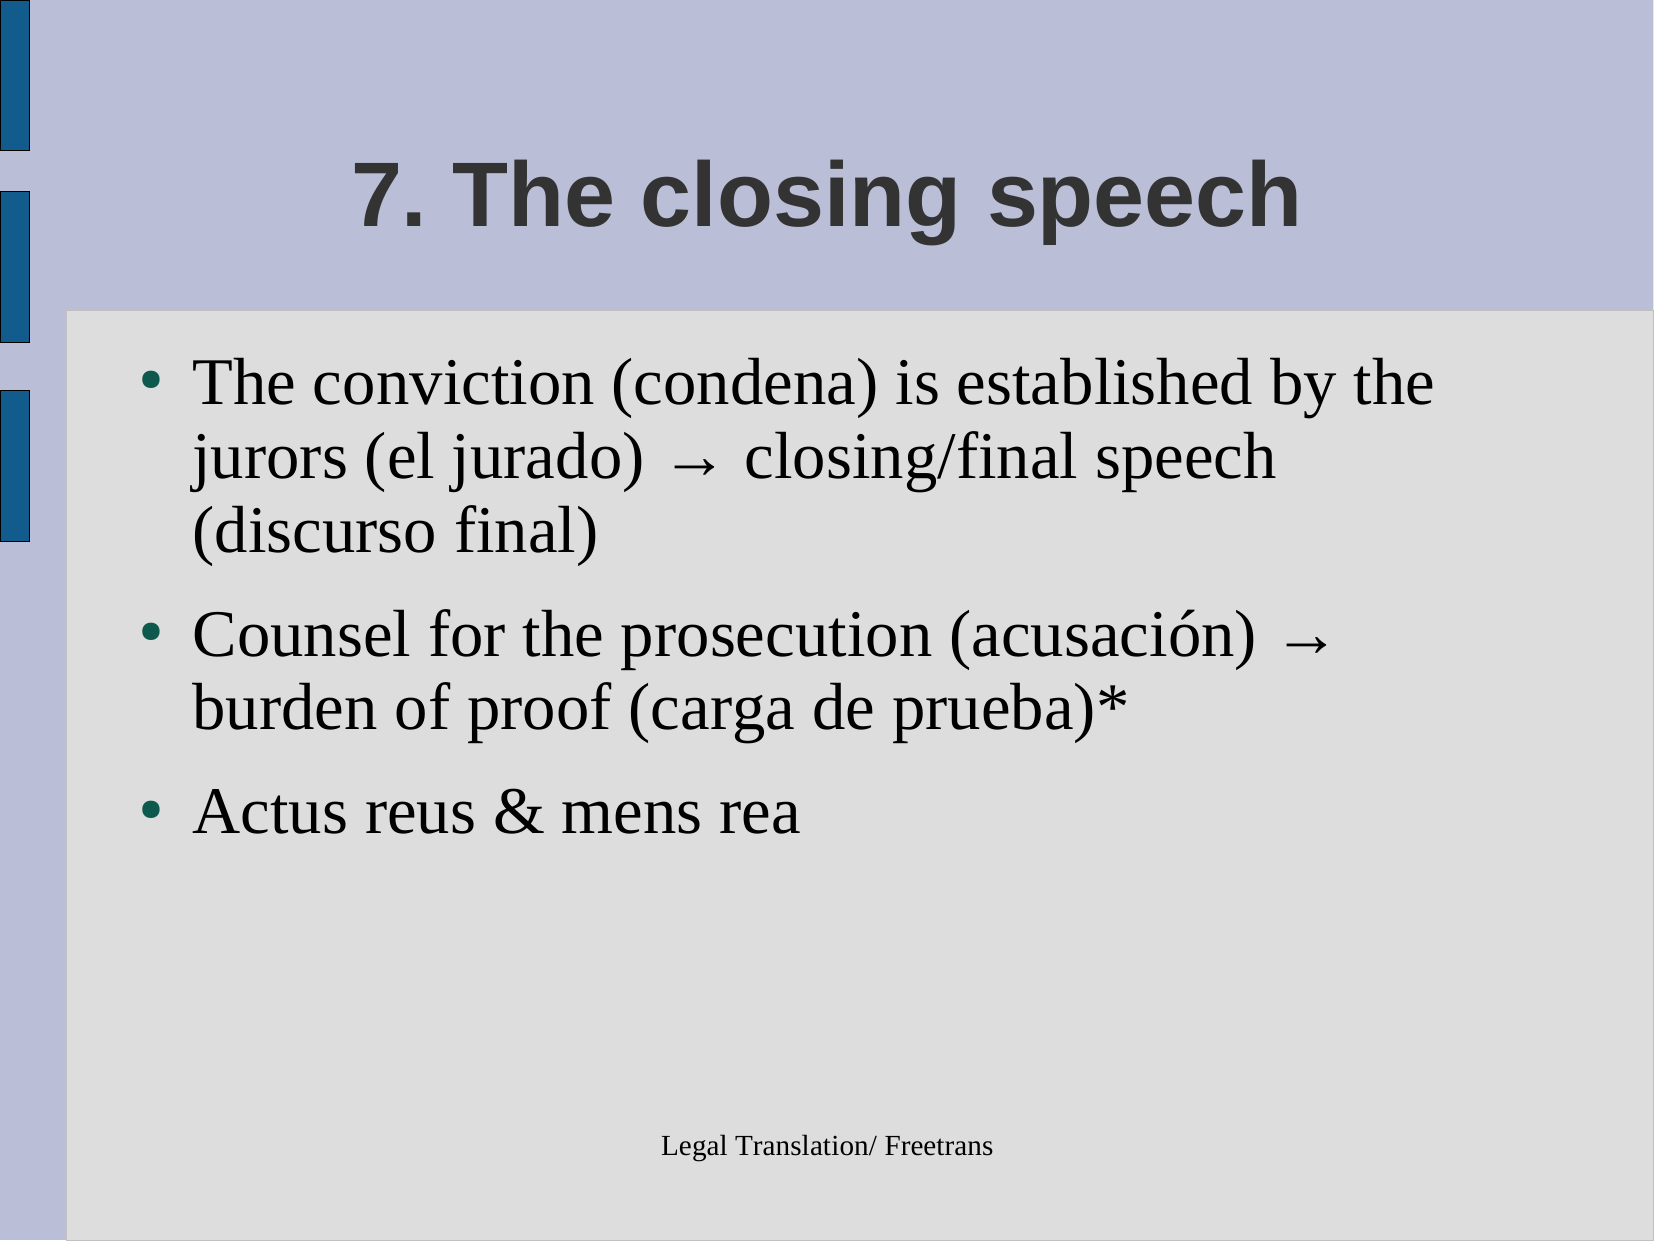

# 7. The closing speech
The conviction (condena) is established by the jurors (el jurado) → closing/final speech (discurso final)
Counsel for the prosecution (acusación) → burden of proof (carga de prueba)*
Actus reus & mens rea
Legal Translation/ Freetrans